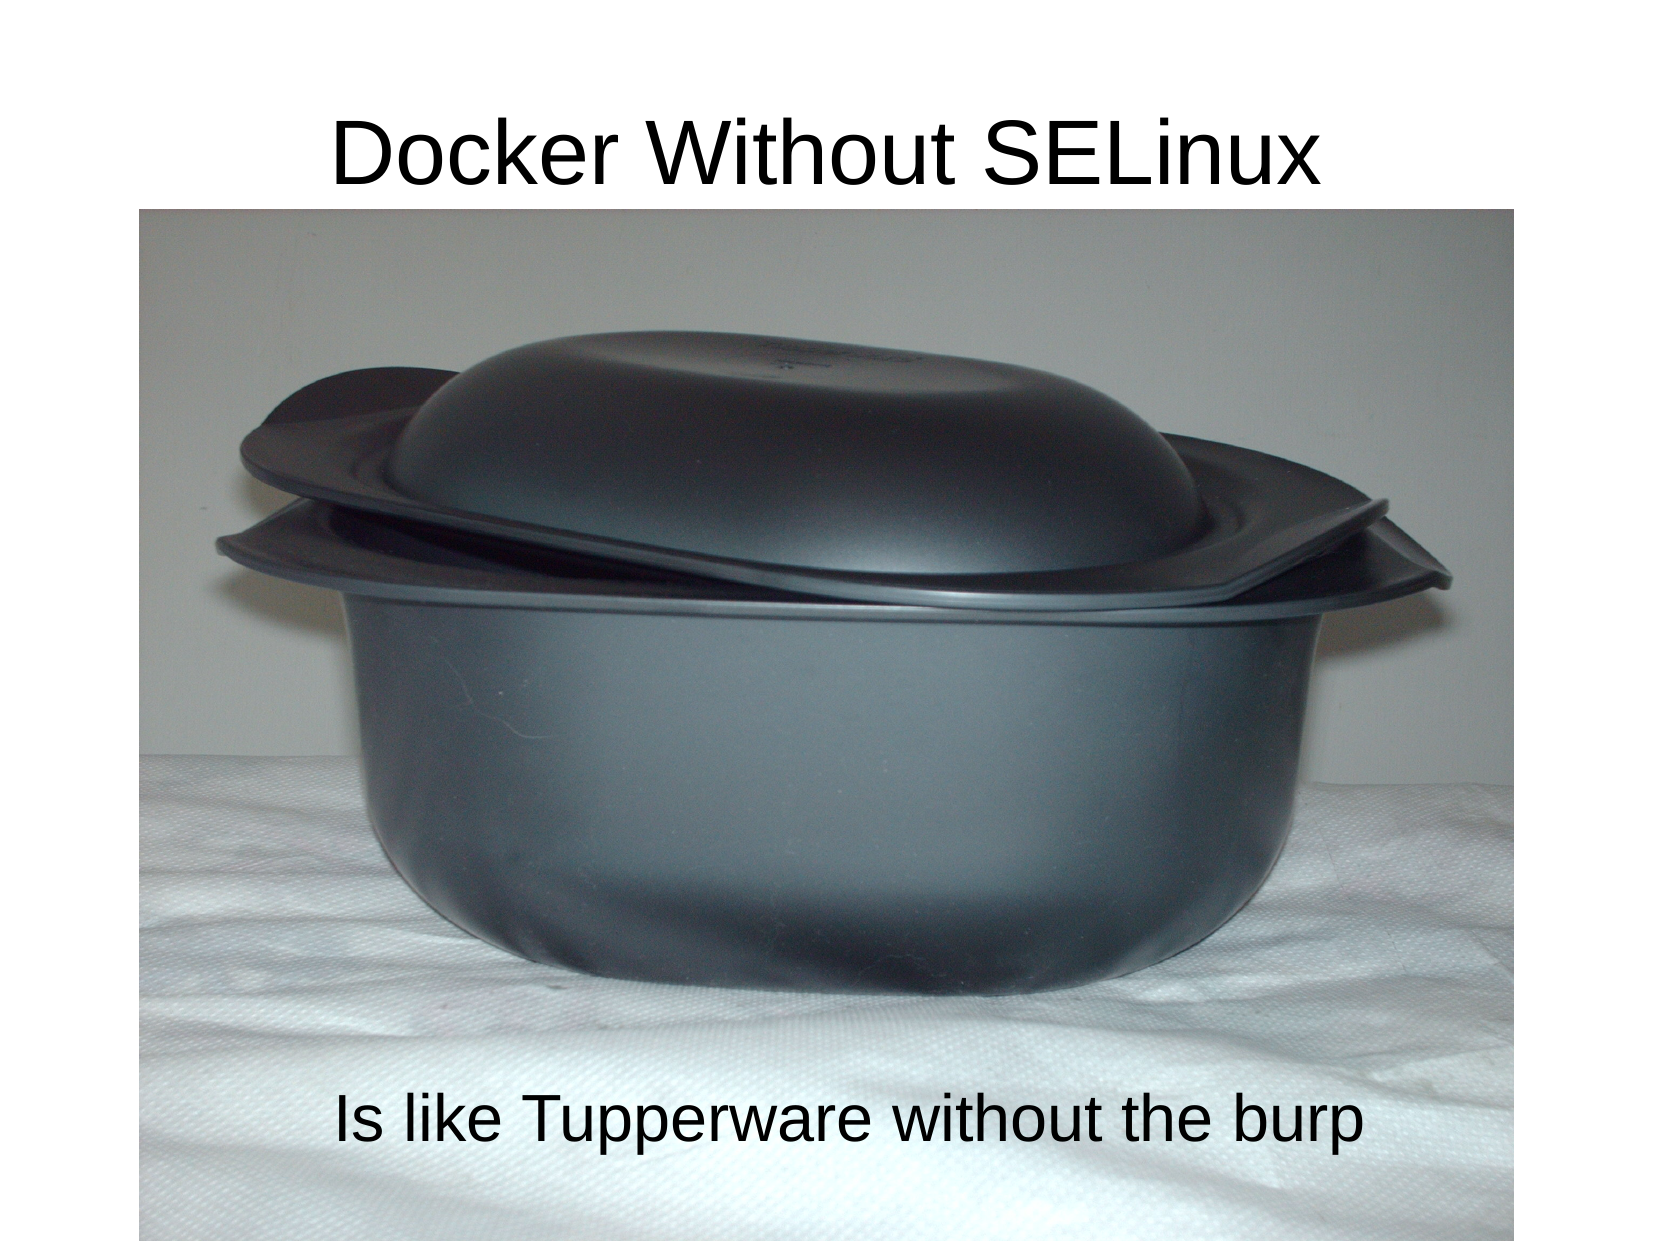

# Docker Without SELinux
Is like Tupperware without the burp